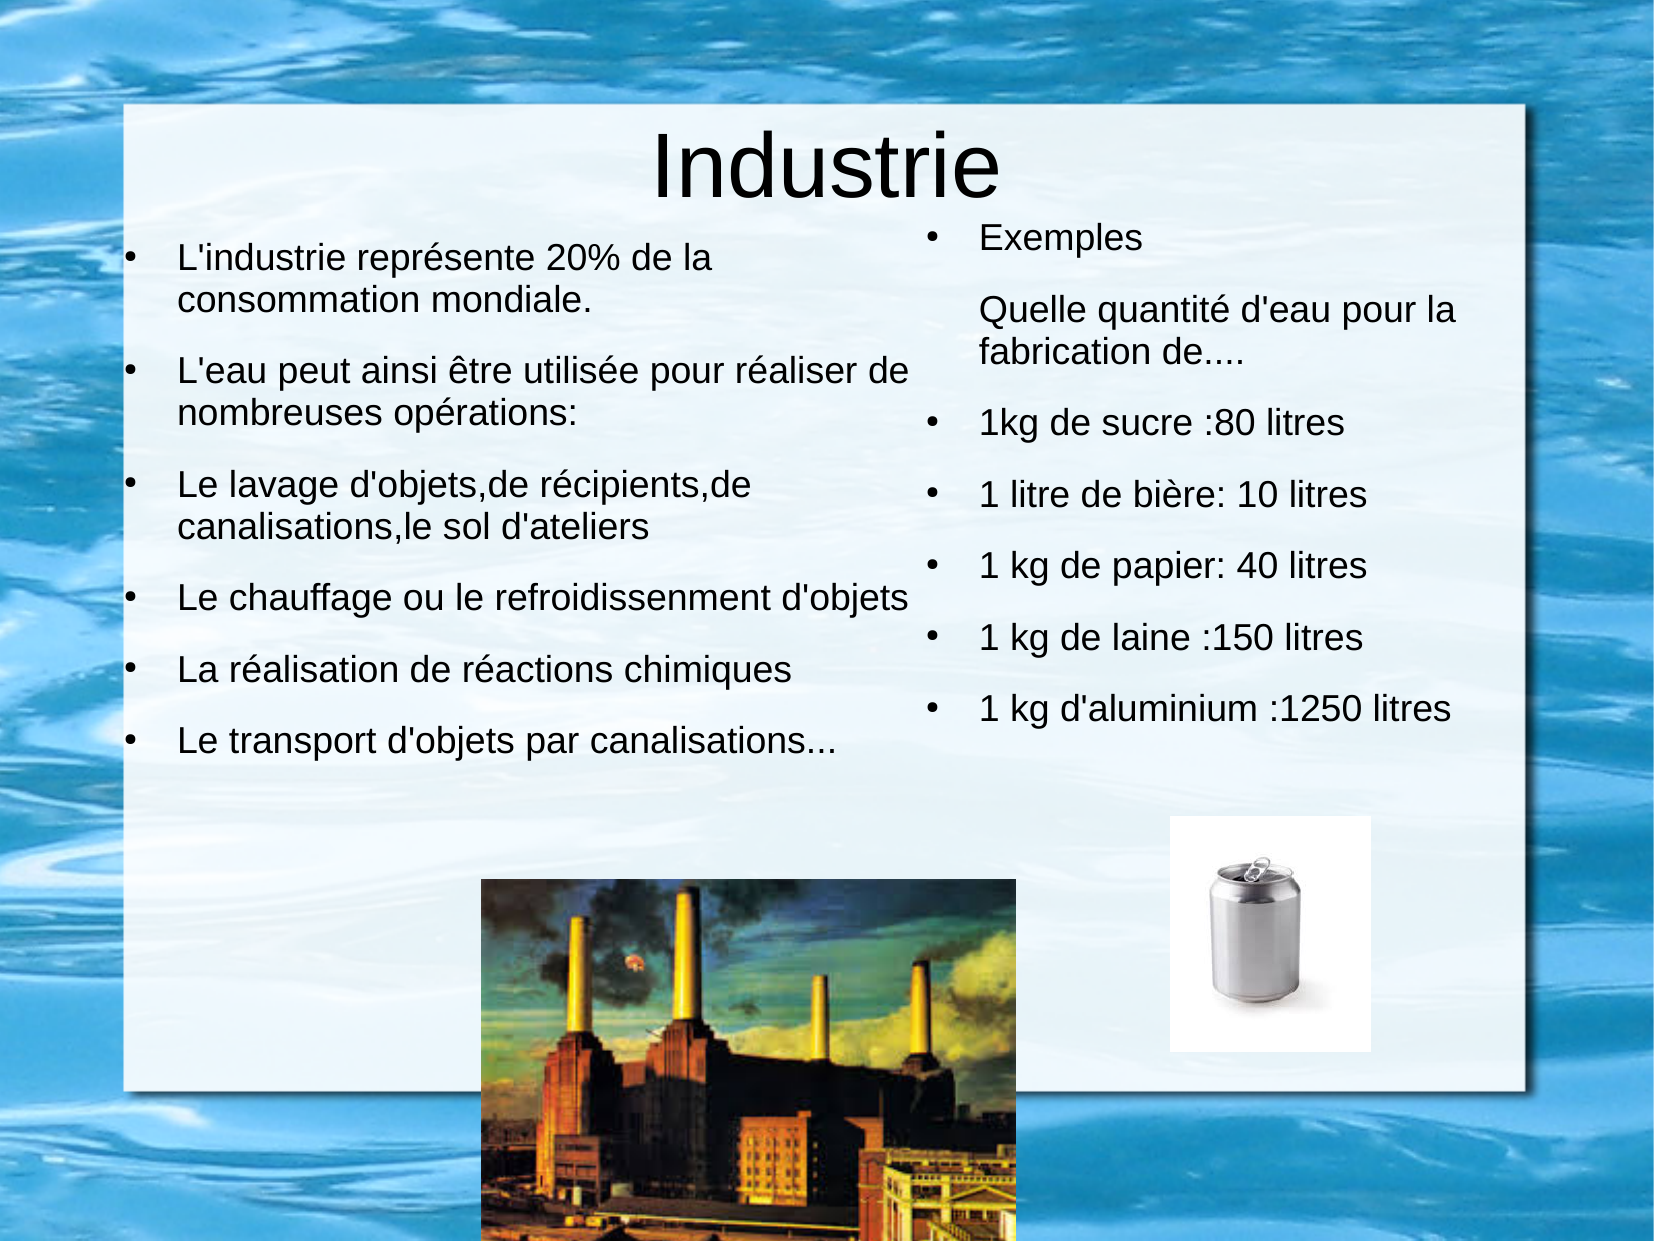

# Industrie
Exemples
Quelle quantité d'eau pour la fabrication de....
1kg de sucre :80 litres
1 litre de bière: 10 litres
1 kg de papier: 40 litres
1 kg de laine :150 litres
1 kg d'aluminium :1250 litres
L'industrie représente 20% de la consommation mondiale.
L'eau peut ainsi être utilisée pour réaliser de nombreuses opérations:
Le lavage d'objets,de récipients,de canalisations,le sol d'ateliers
Le chauffage ou le refroidissenment d'objets
La réalisation de réactions chimiques
Le transport d'objets par canalisations...